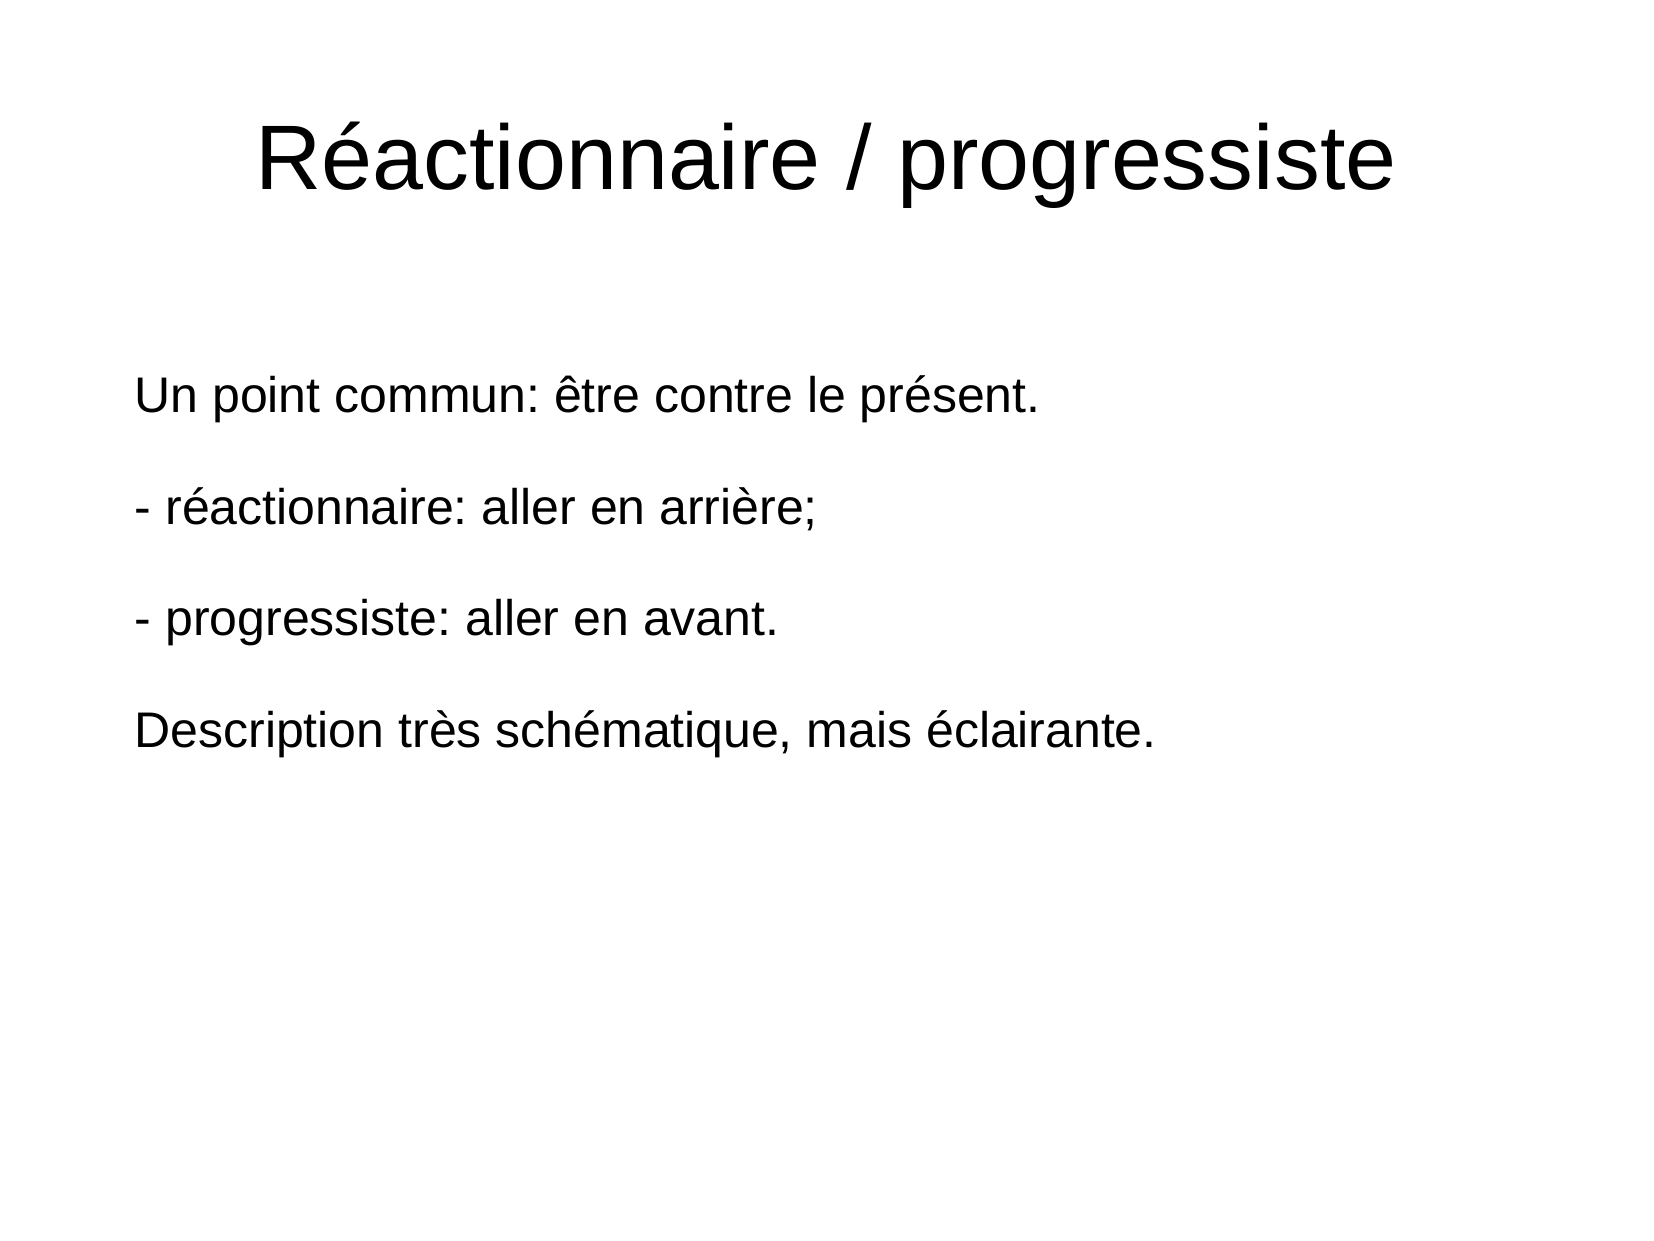

# Réactionnaire / progressiste
Un point commun: être contre le présent.
- réactionnaire: aller en arrière;
- progressiste: aller en avant.
Description très schématique, mais éclairante.